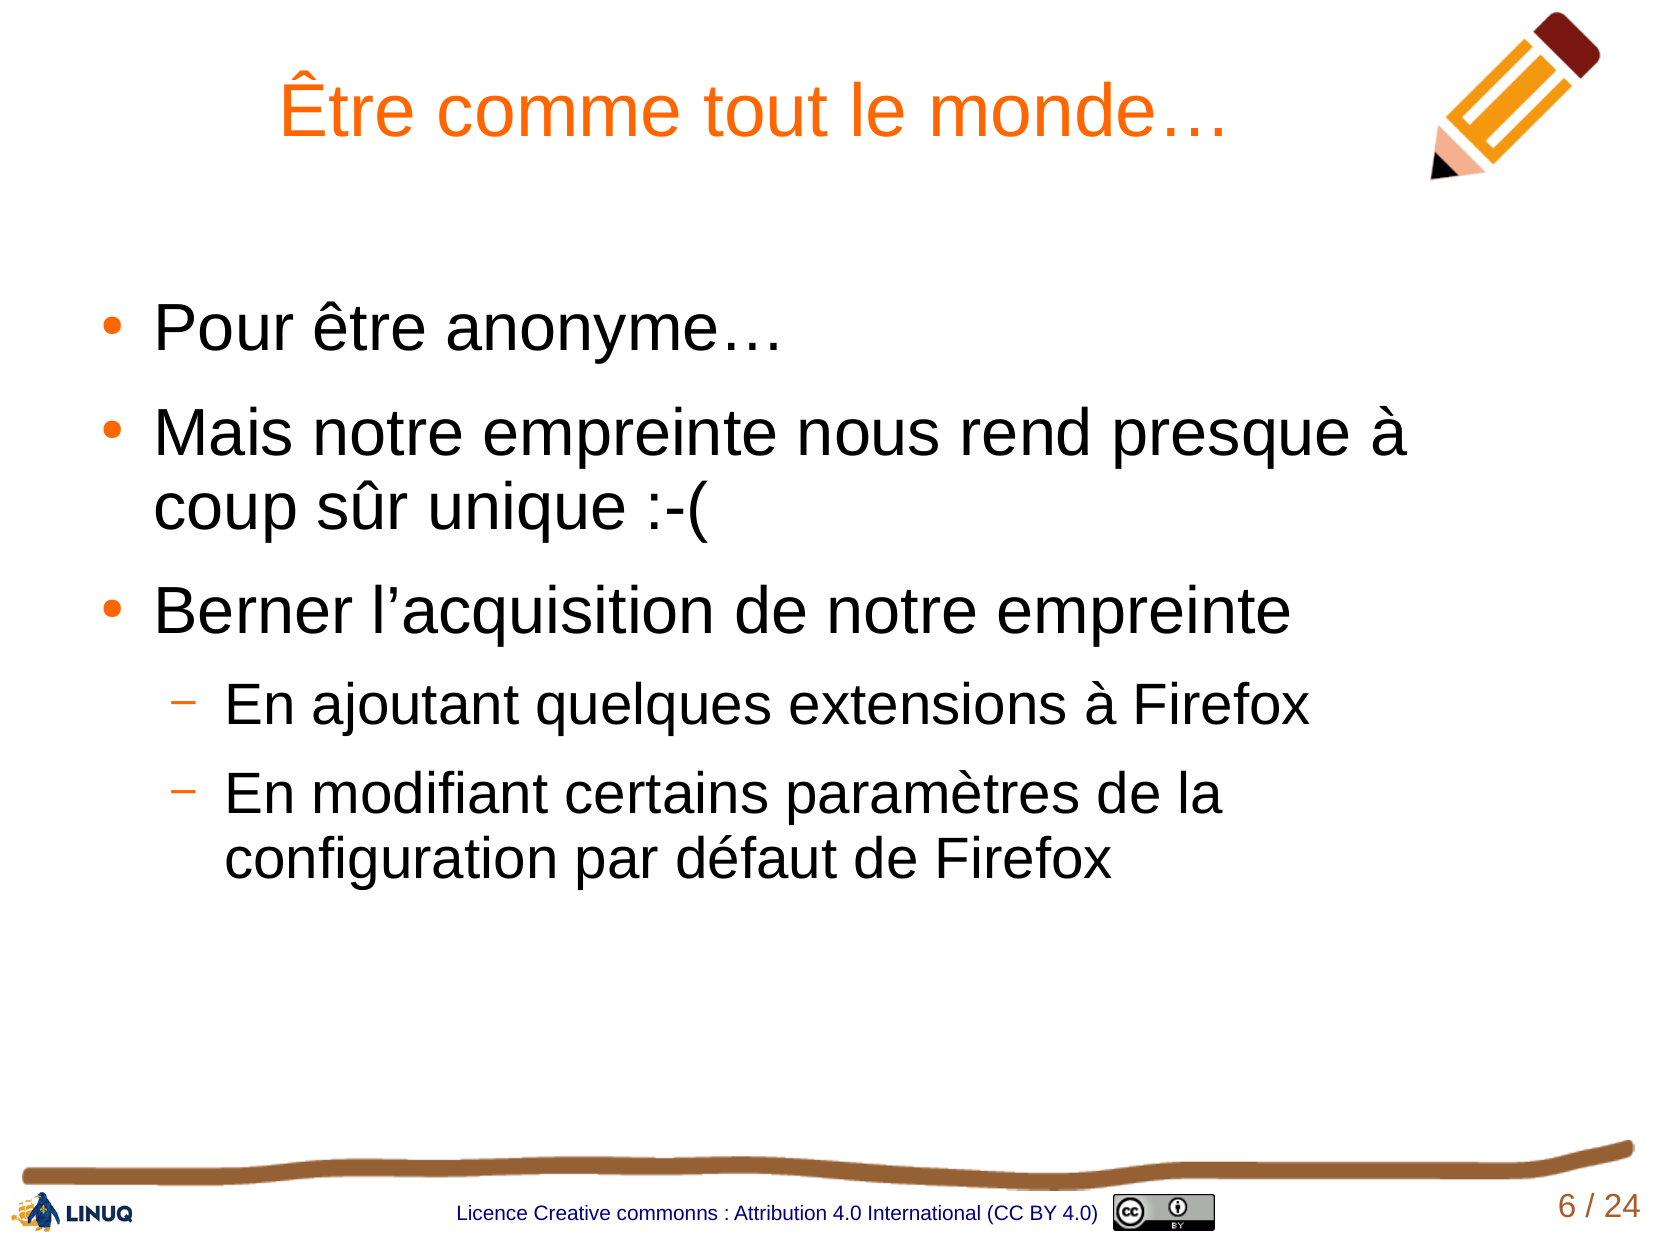

# Être comme tout le monde…
Pour être anonyme…
Mais notre empreinte nous rend presque à coup sûr unique :-(
Berner l’acquisition de notre empreinte
En ajoutant quelques extensions à Firefox
En modifiant certains paramètres de la configuration par défaut de Firefox